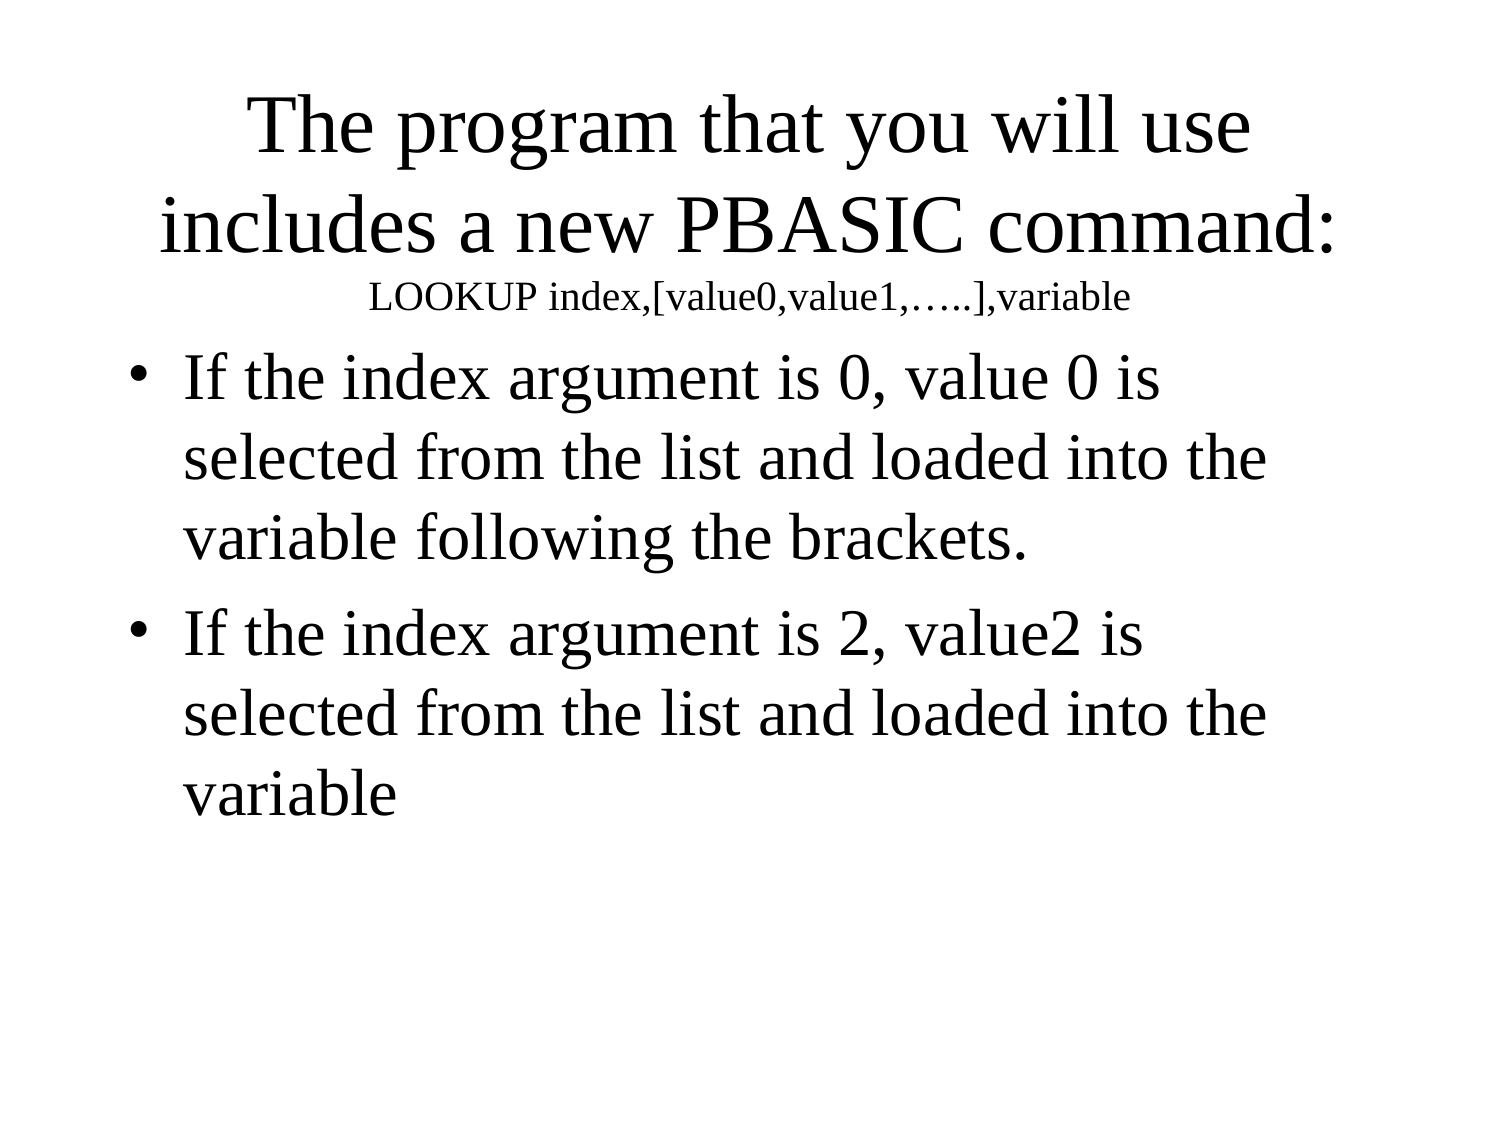

# The program that you will use includes a new PBASIC command: LOOKUP index,[value0,value1,…..],variable
If the index argument is 0, value 0 is selected from the list and loaded into the variable following the brackets.
If the index argument is 2, value2 is selected from the list and loaded into the variable